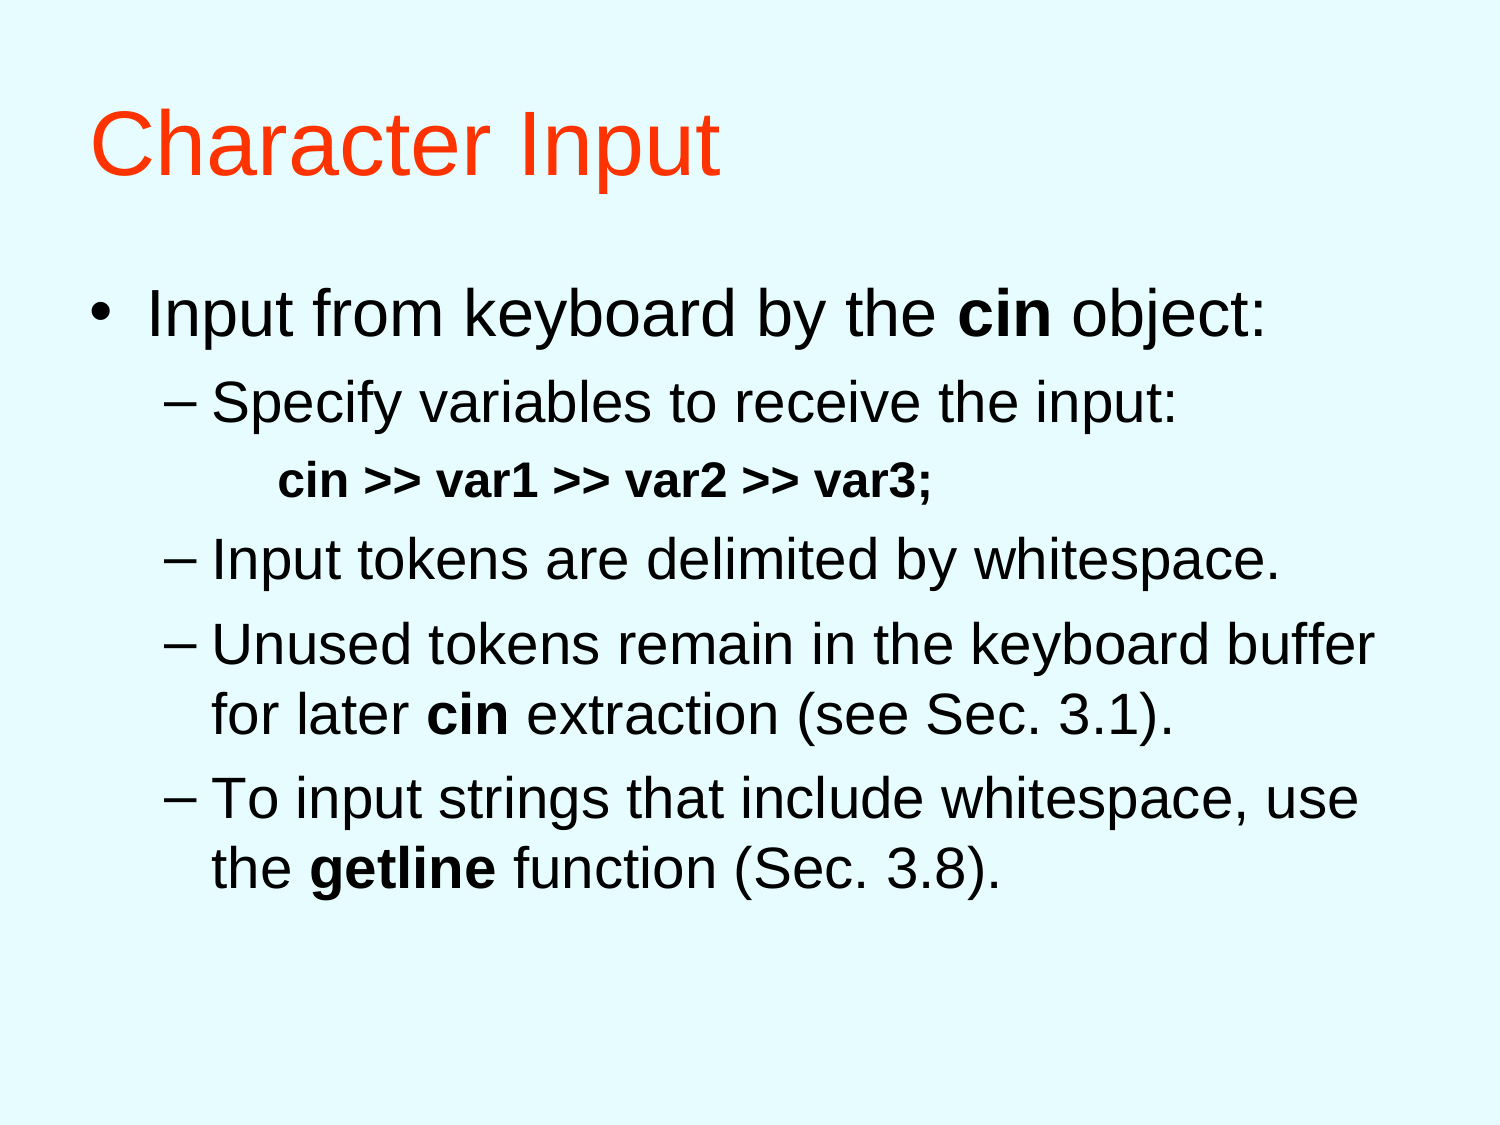

# Character Input
Input from keyboard by the cin object:
Specify variables to receive the input:
cin >> var1 >> var2 >> var3;
Input tokens are delimited by whitespace.
Unused tokens remain in the keyboard buffer for later cin extraction (see Sec. 3.1).
To input strings that include whitespace, use the getline function (Sec. 3.8).